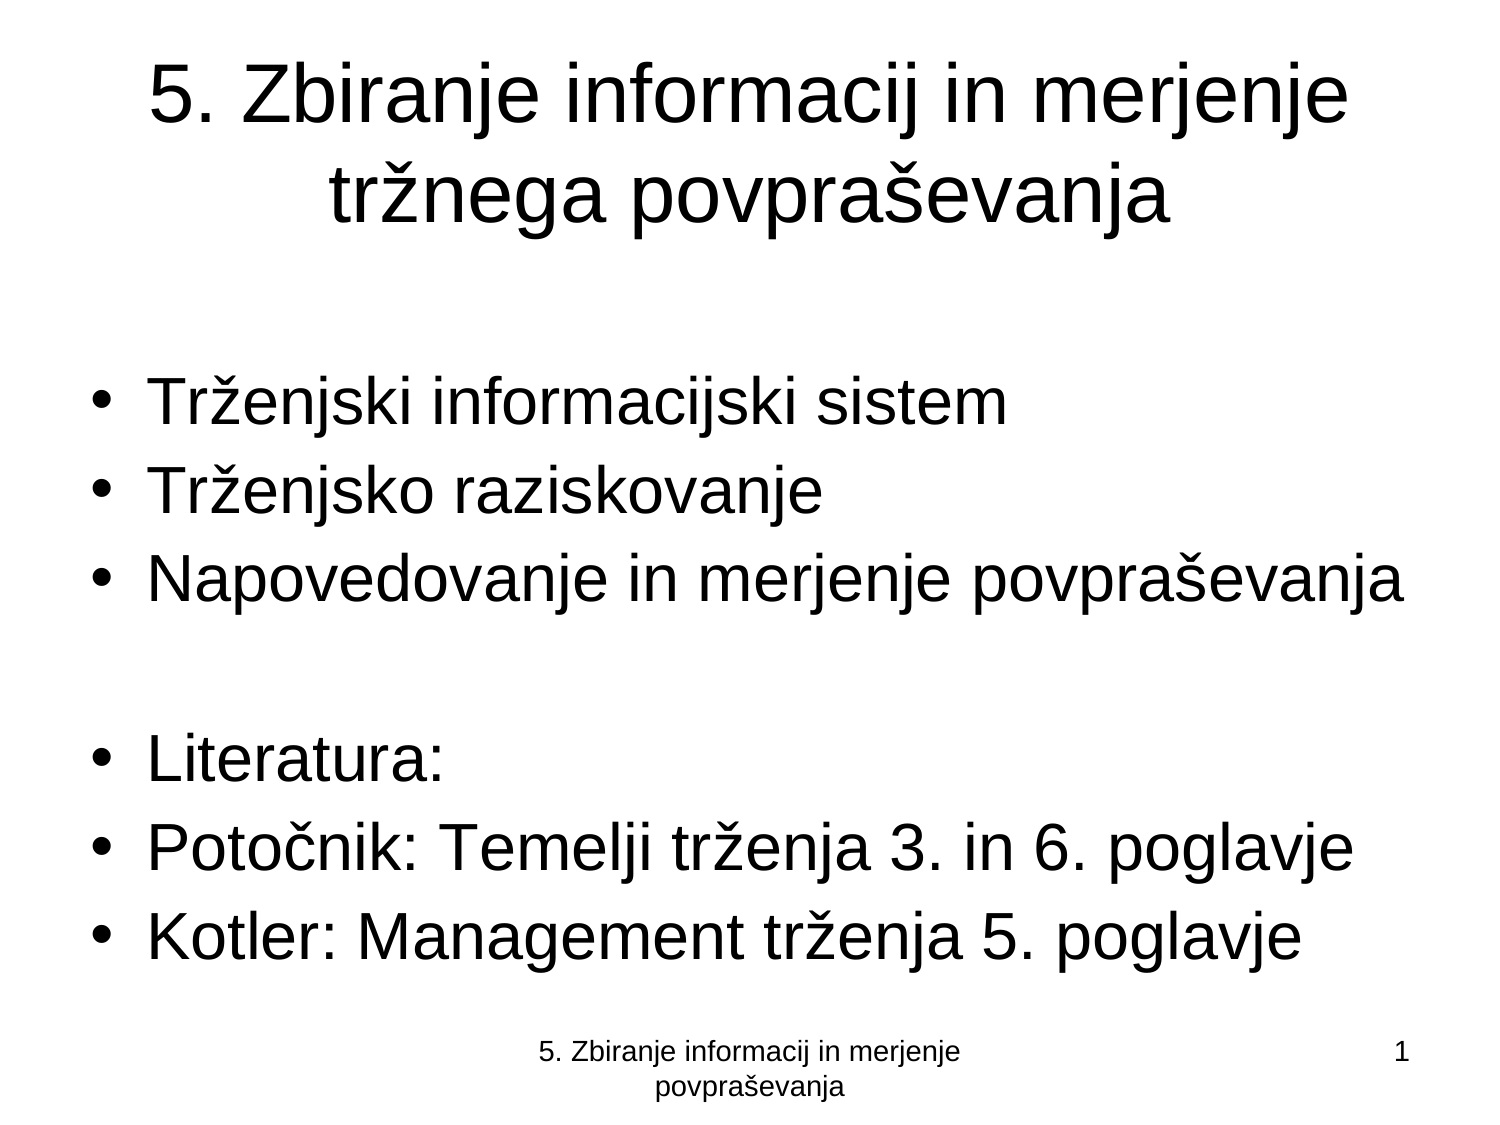

# 5. Zbiranje informacij in merjenje tržnega povpraševanja
Trženjski informacijski sistem
Trženjsko raziskovanje
Napovedovanje in merjenje povpraševanja
Literatura:
Potočnik: Temelji trženja 3. in 6. poglavje
Kotler: Management trženja 5. poglavje
5. Zbiranje informacij in merjenje povpraševanja